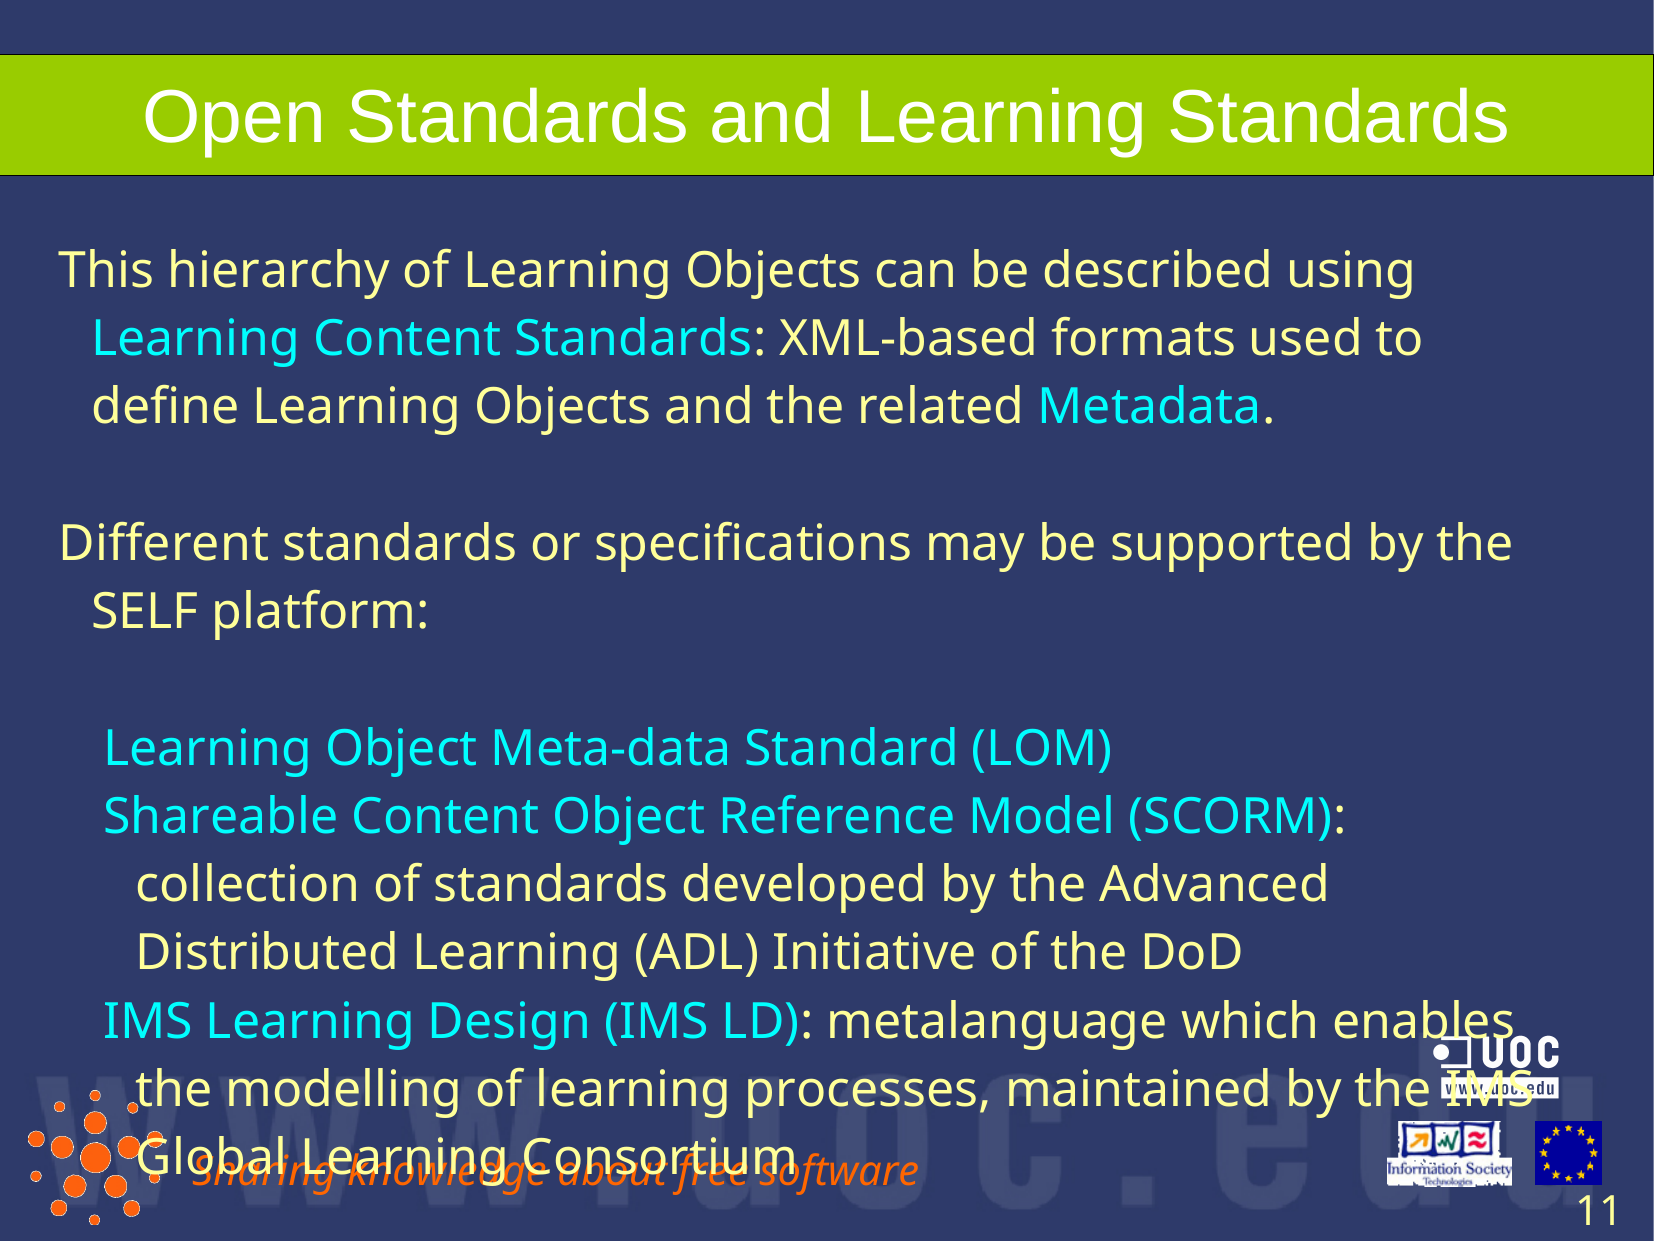

# Open Standards and Learning Standards
This hierarchy of Learning Objects can be described using Learning Content Standards: XML-based formats used to define Learning Objects and the related Metadata.
Different standards or specifications may be supported by the SELF platform:
Learning Object Meta-data Standard (LOM)
Shareable Content Object Reference Model (SCORM): collection of standards developed by the Advanced Distributed Learning (ADL) Initiative of the DoD
IMS Learning Design (IMS LD): metalanguage which enables the modelling of learning processes, maintained by the IMS Global Learning Consortium